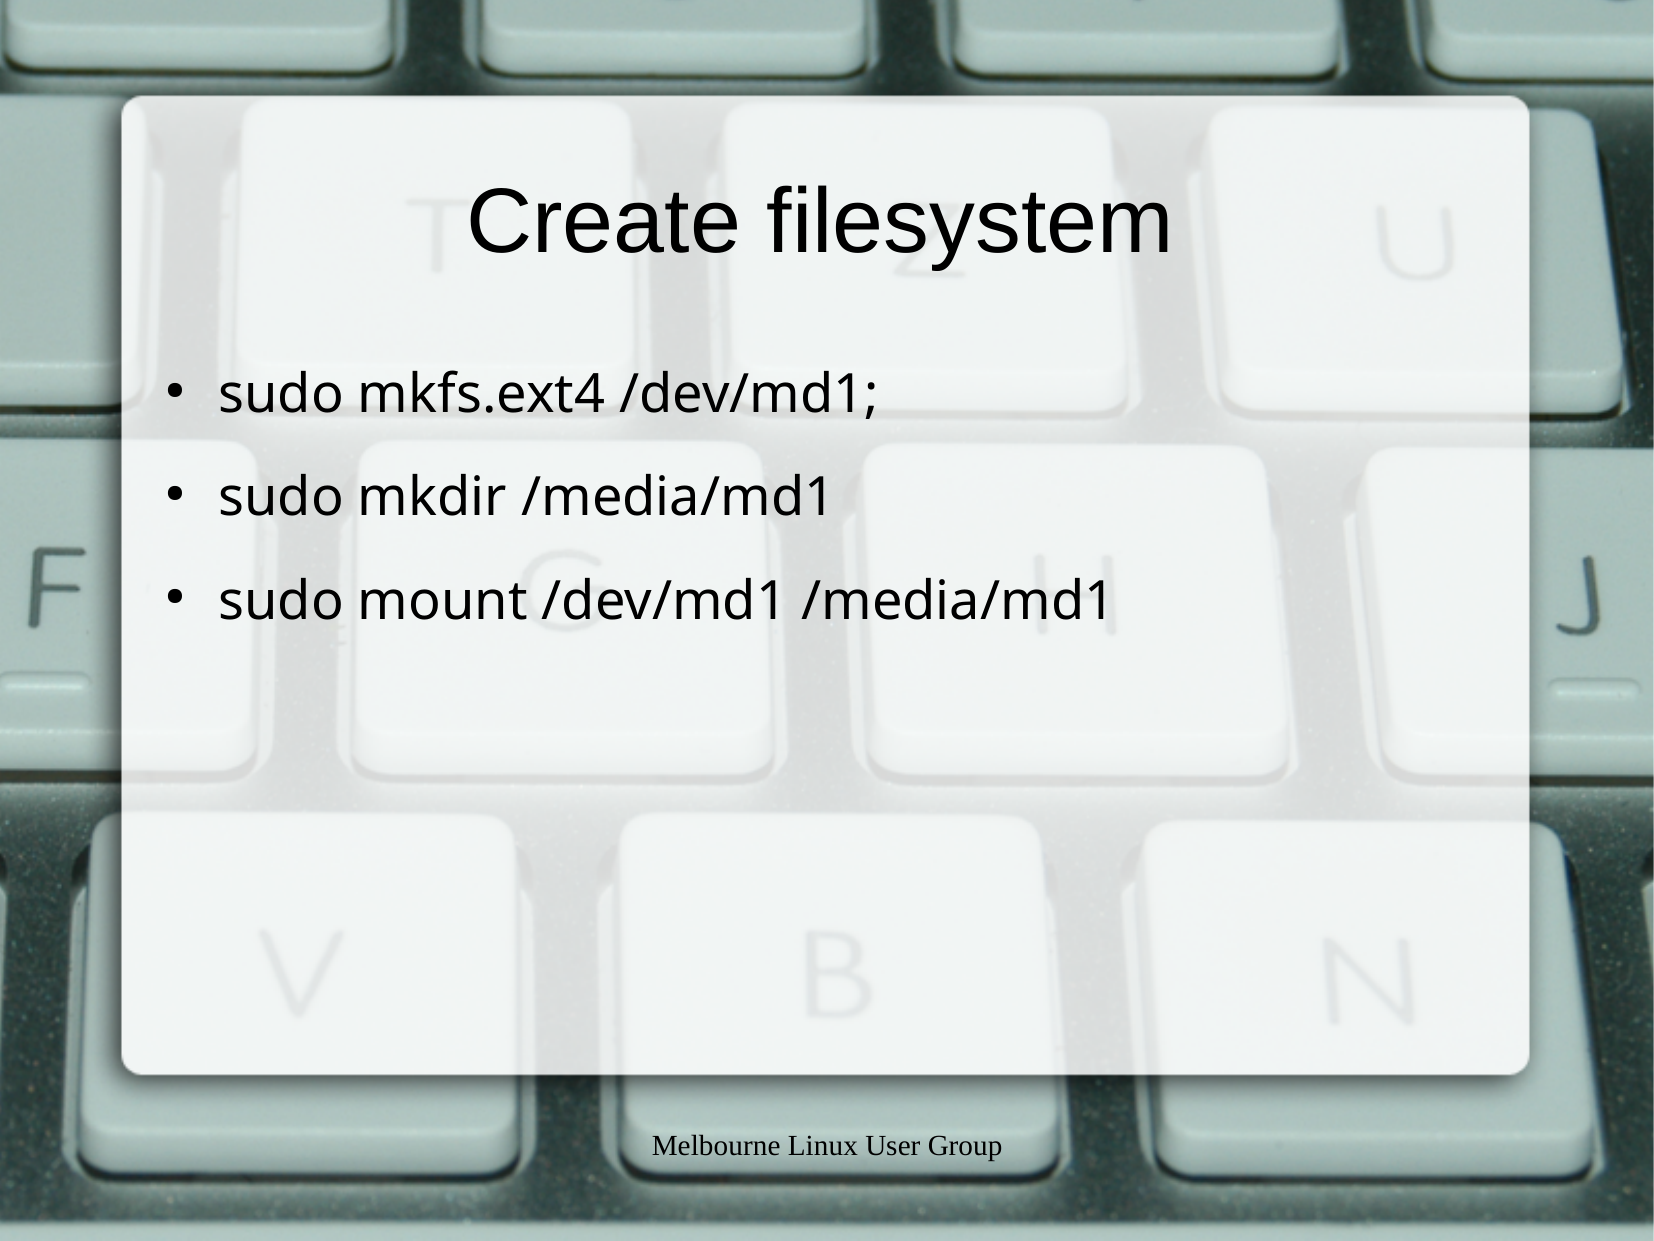

# Create filesystem
sudo mkfs.ext4 /dev/md1;
sudo mkdir /media/md1
sudo mount /dev/md1 /media/md1
Melbourne Linux User Group